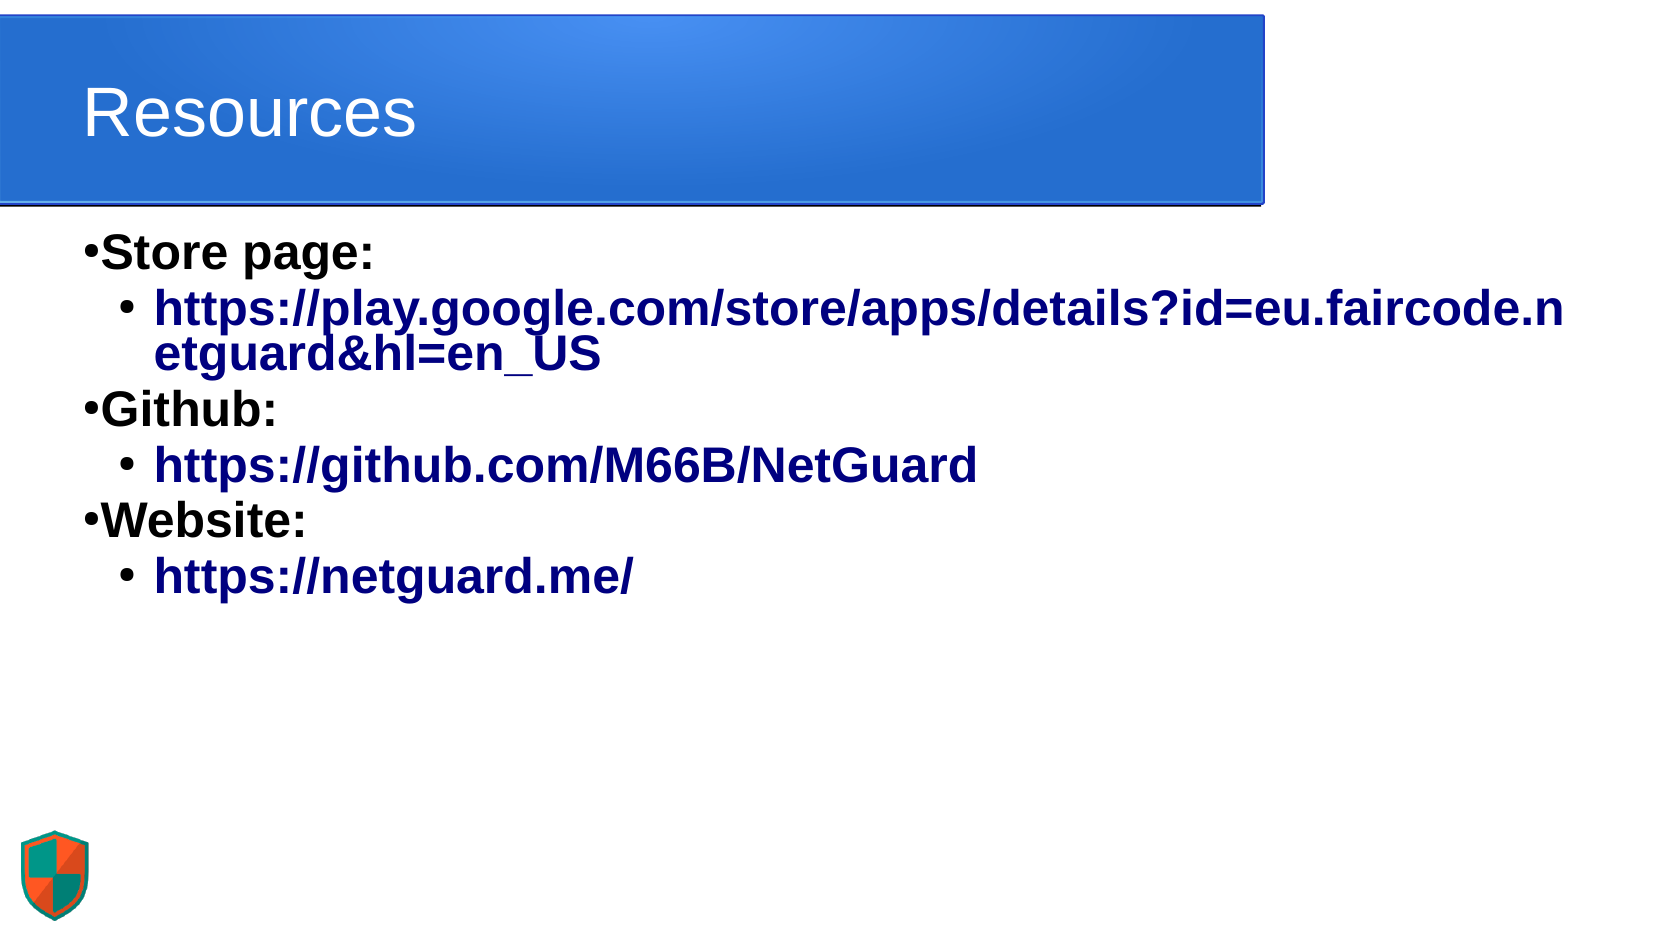

# Resources
Store page:
https://play.google.com/store/apps/details?id=eu.faircode.netguard&hl=en_US
Github:
https://github.com/M66B/NetGuard
Website:
https://netguard.me/